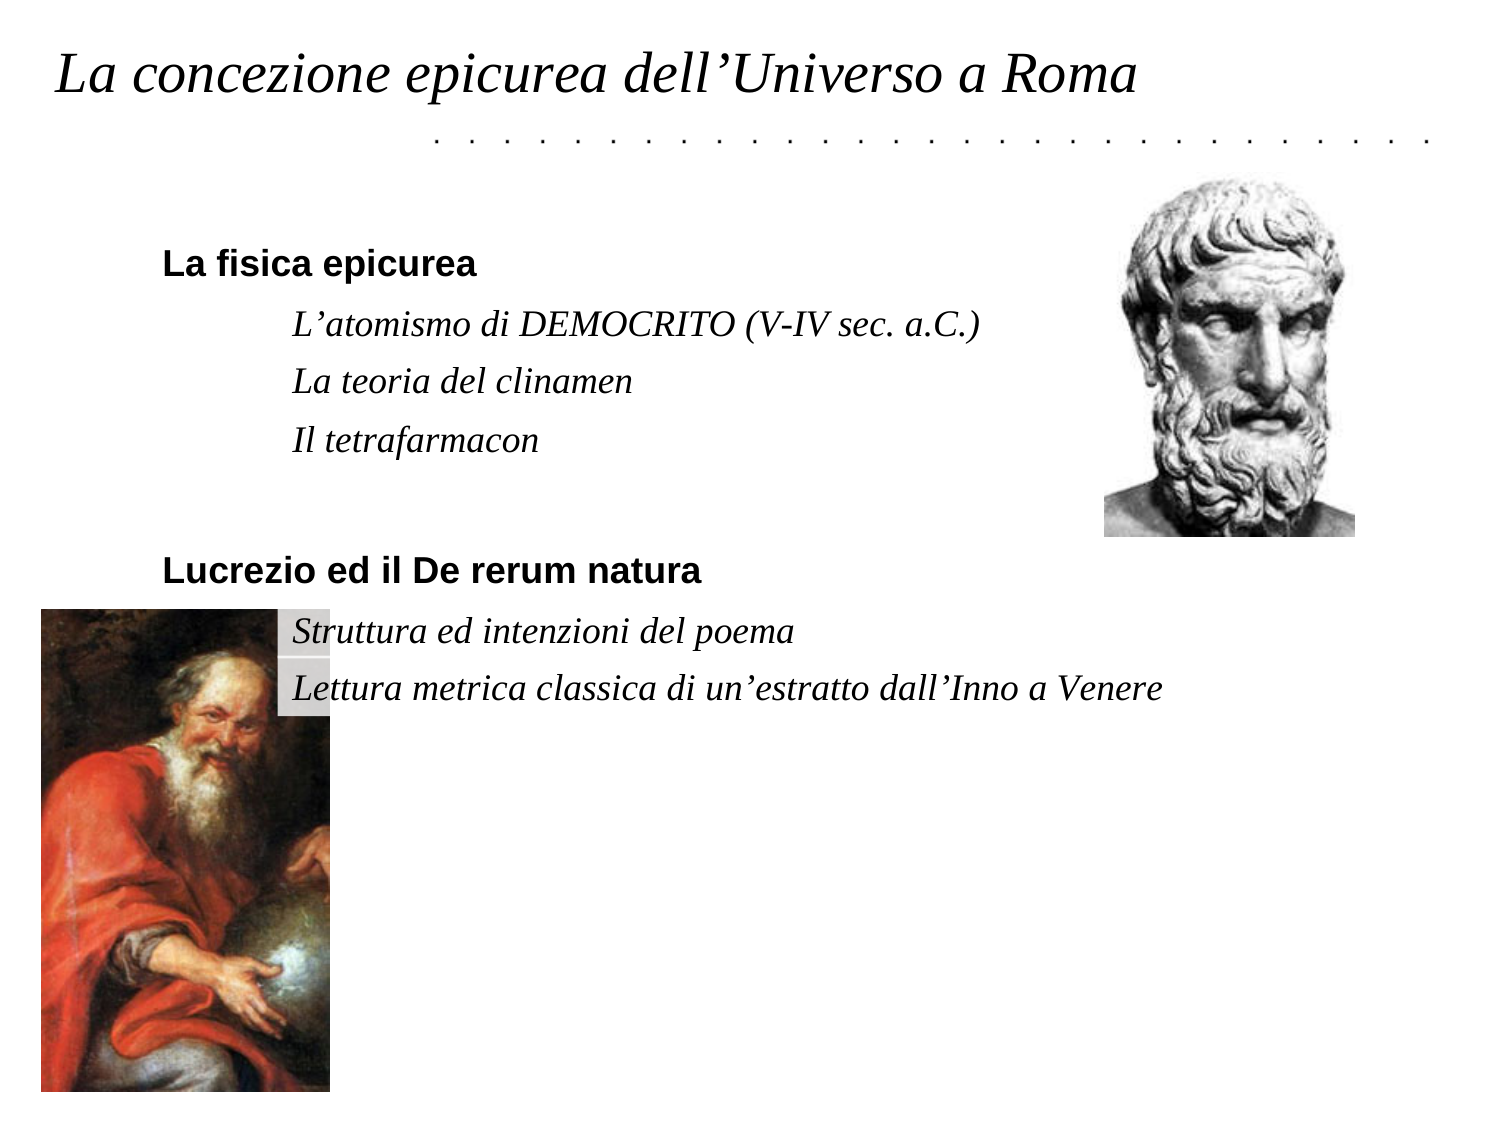

# La concezione epicurea dell’Universo a Roma
La fisica epicurea
L’atomismo di DEMOCRITO (V-IV sec. a.C.)
La teoria del clinamen
Il tetrafarmacon
Lucrezio ed il De rerum natura
Struttura ed intenzioni del poema
Lettura metrica classica di un’estratto dall’Inno a Venere